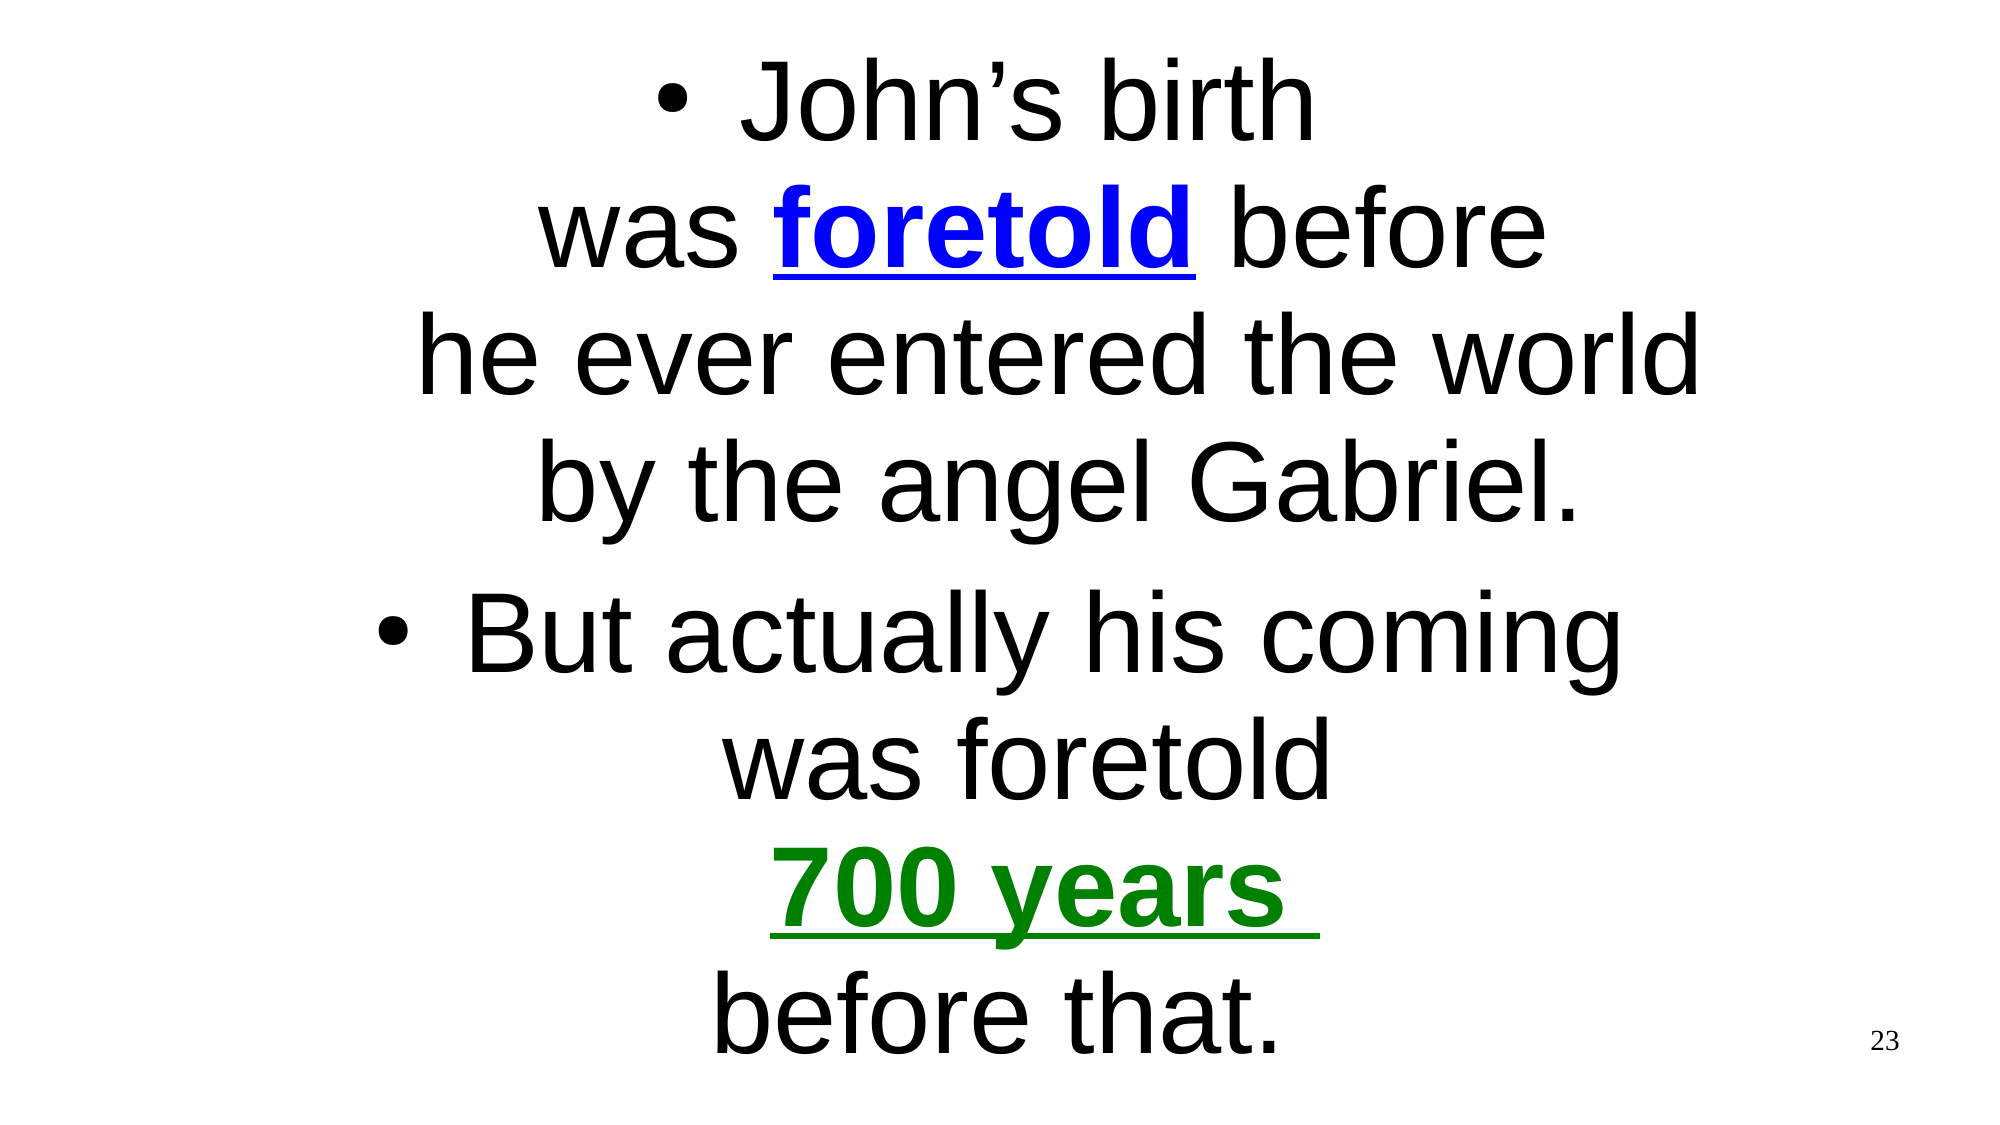

# John’s birth was foretold before he ever entered the world by the angel Gabriel.
 But actually his coming
was foretold
700 years
before that.
23